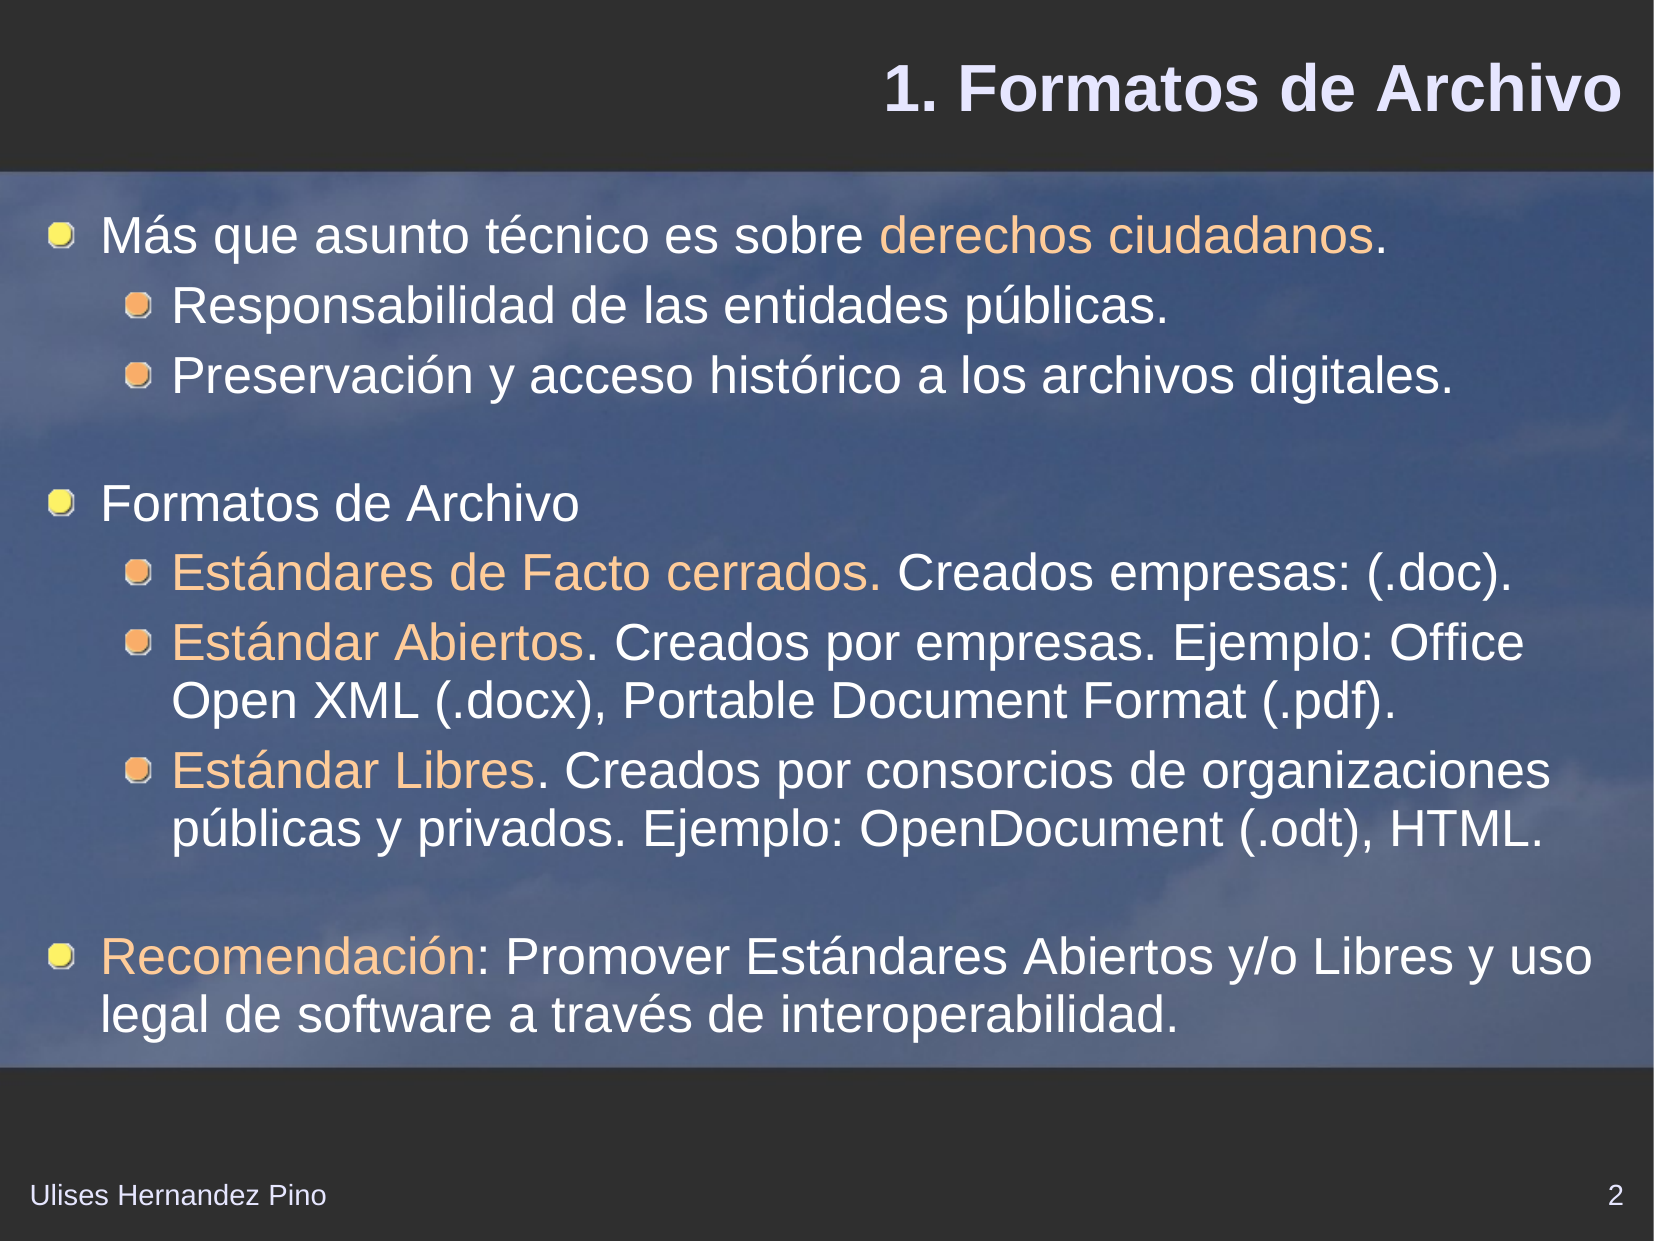

# 1. Formatos de Archivo
Más que asunto técnico es sobre derechos ciudadanos.
Responsabilidad de las entidades públicas.
Preservación y acceso histórico a los archivos digitales.
Formatos de Archivo
Estándares de Facto cerrados. Creados empresas: (.doc).
Estándar Abiertos. Creados por empresas. Ejemplo: Office Open XML (.docx), Portable Document Format (.pdf).
Estándar Libres. Creados por consorcios de organizaciones públicas y privados. Ejemplo: OpenDocument (.odt), HTML.
Recomendación: Promover Estándares Abiertos y/o Libres y uso legal de software a través de interoperabilidad.
Ulises Hernandez Pino
2